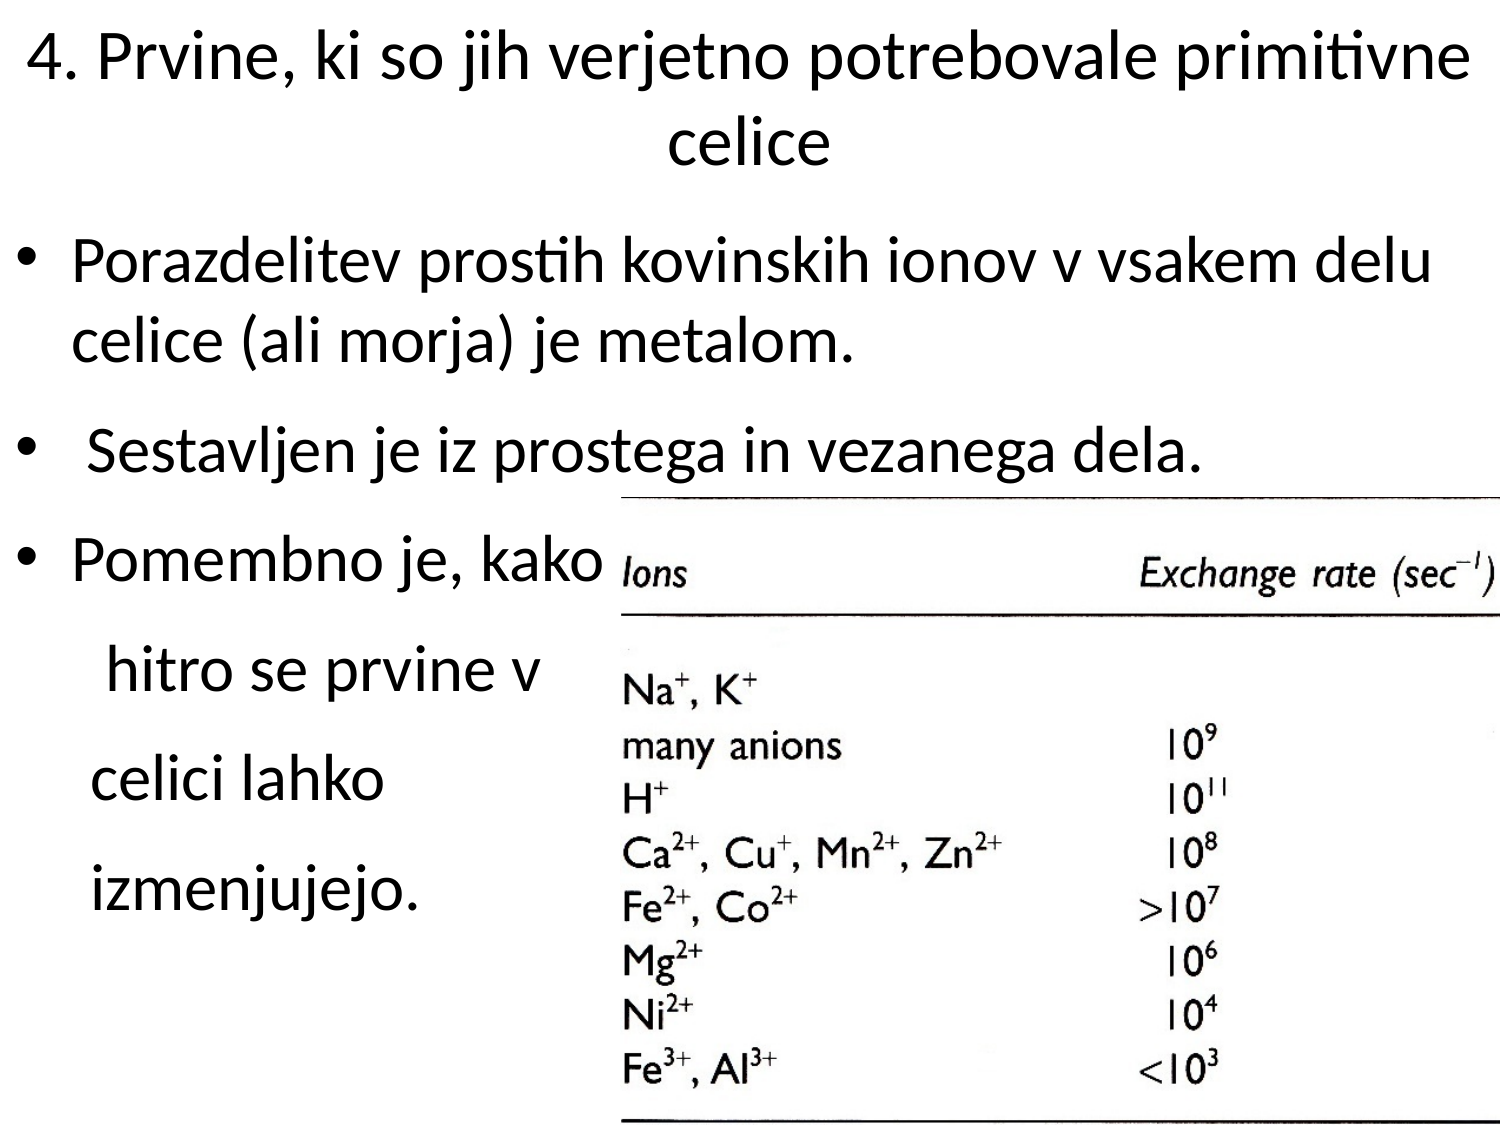

# 4. Prvine, ki so jih verjetno potrebovale primitivne celice
Porazdelitev prostih kovinskih ionov v vsakem delu celice (ali morja) je metalom.
 Sestavljen je iz prostega in vezanega dela.
Pomembno je, kako
	 hitro se prvine v
	celici lahko
	izmenjujejo.